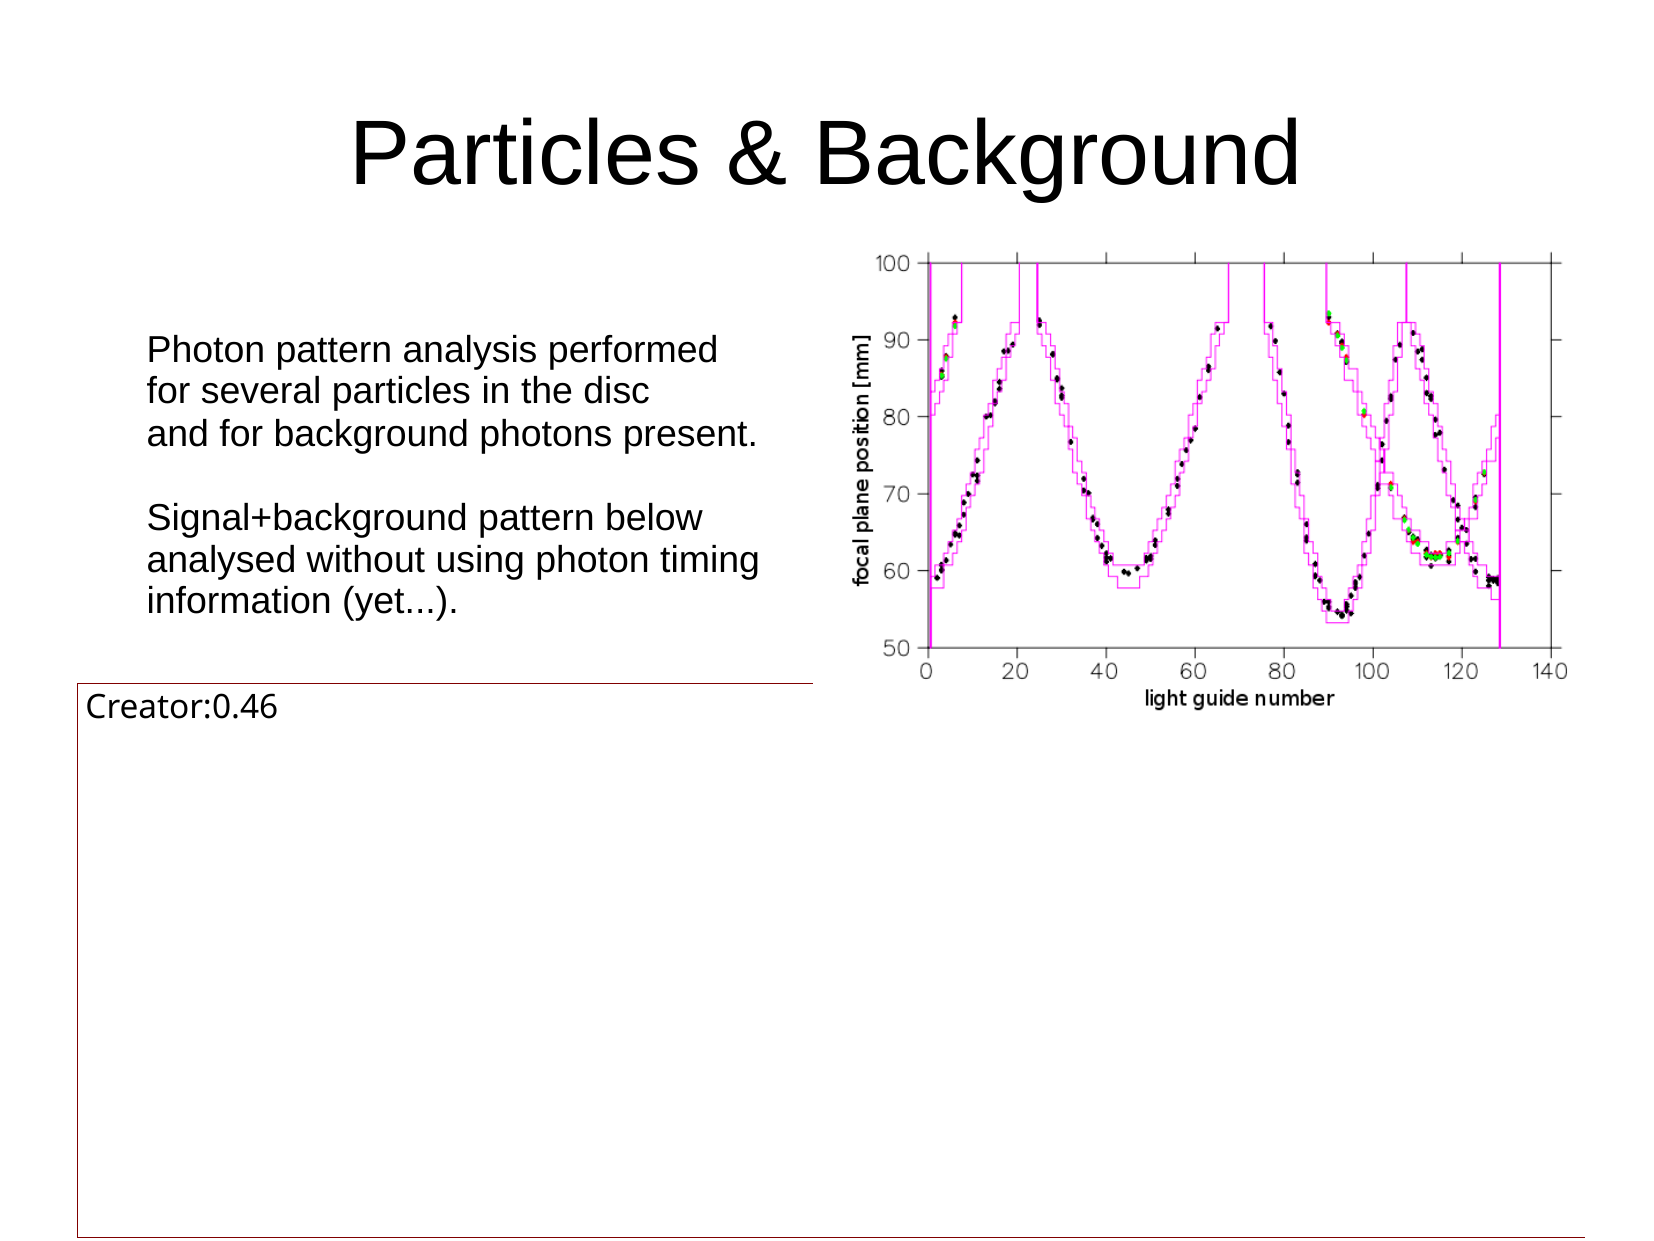

# Particles & Background
Photon pattern analysis performed
for several particles in the disc
and for background photons present.
Signal+background pattern below
analysed without using photon timing
information (yet...).